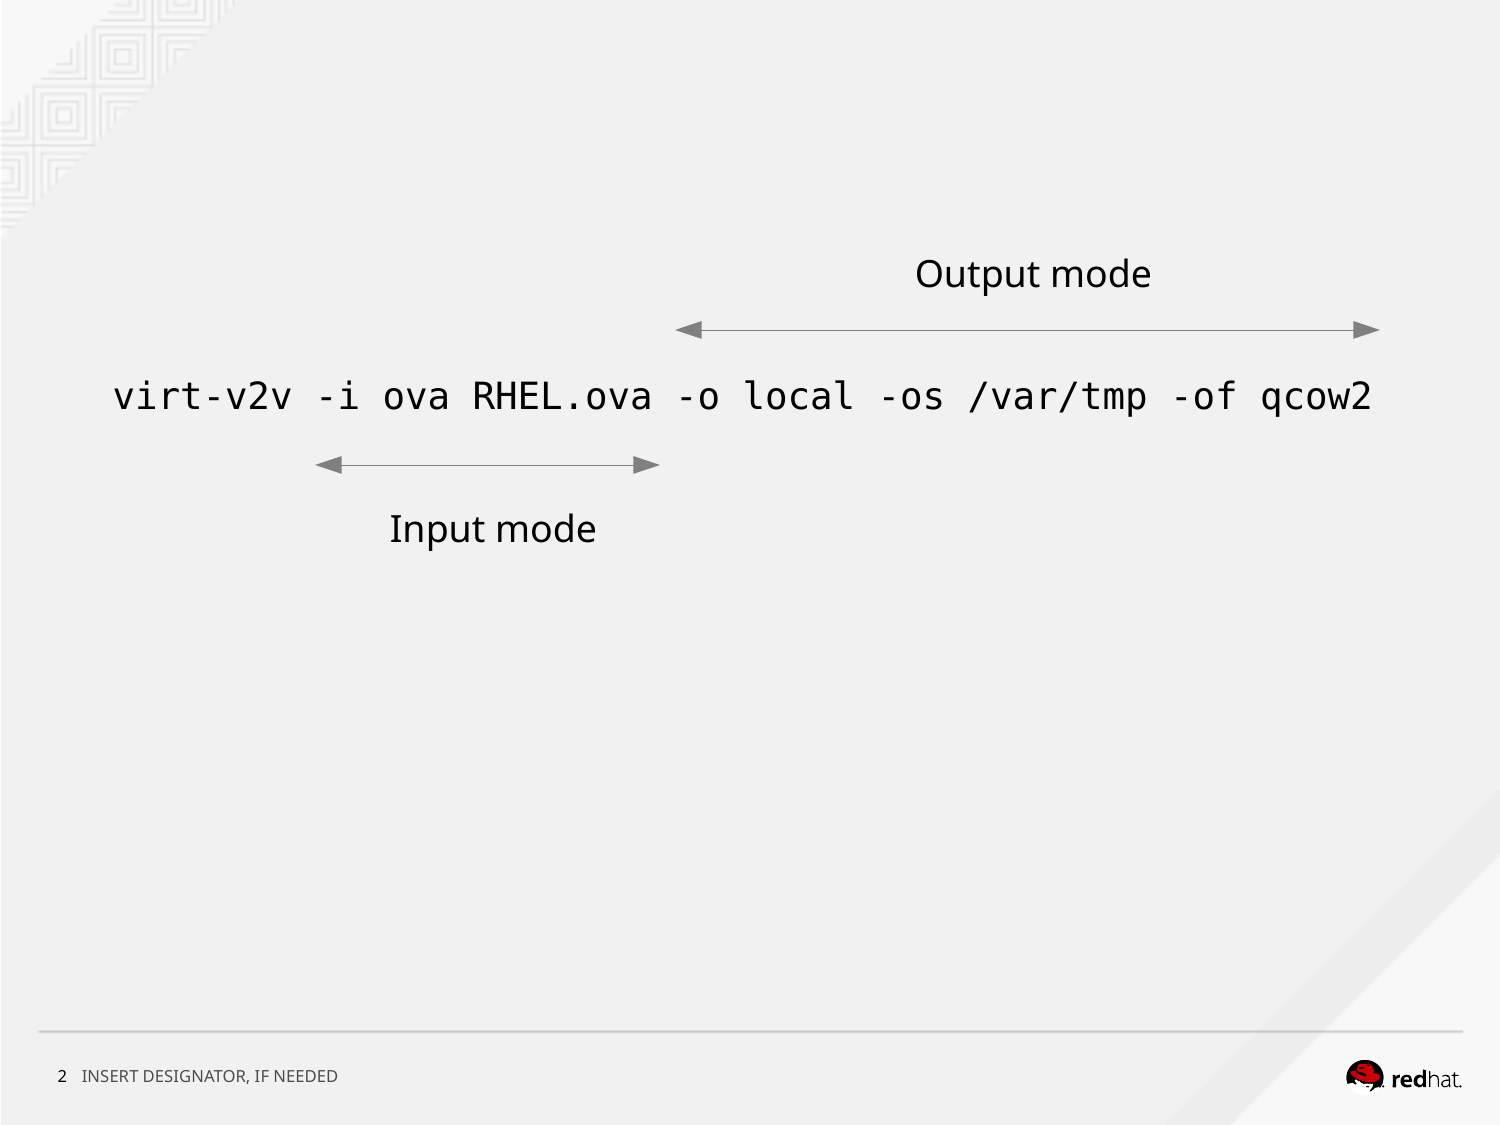

Output mode
virt-v2v -i ova RHEL.ova -o local -os /var/tmp -of qcow2
Input mode
2
INSERT DESIGNATOR, IF NEEDED